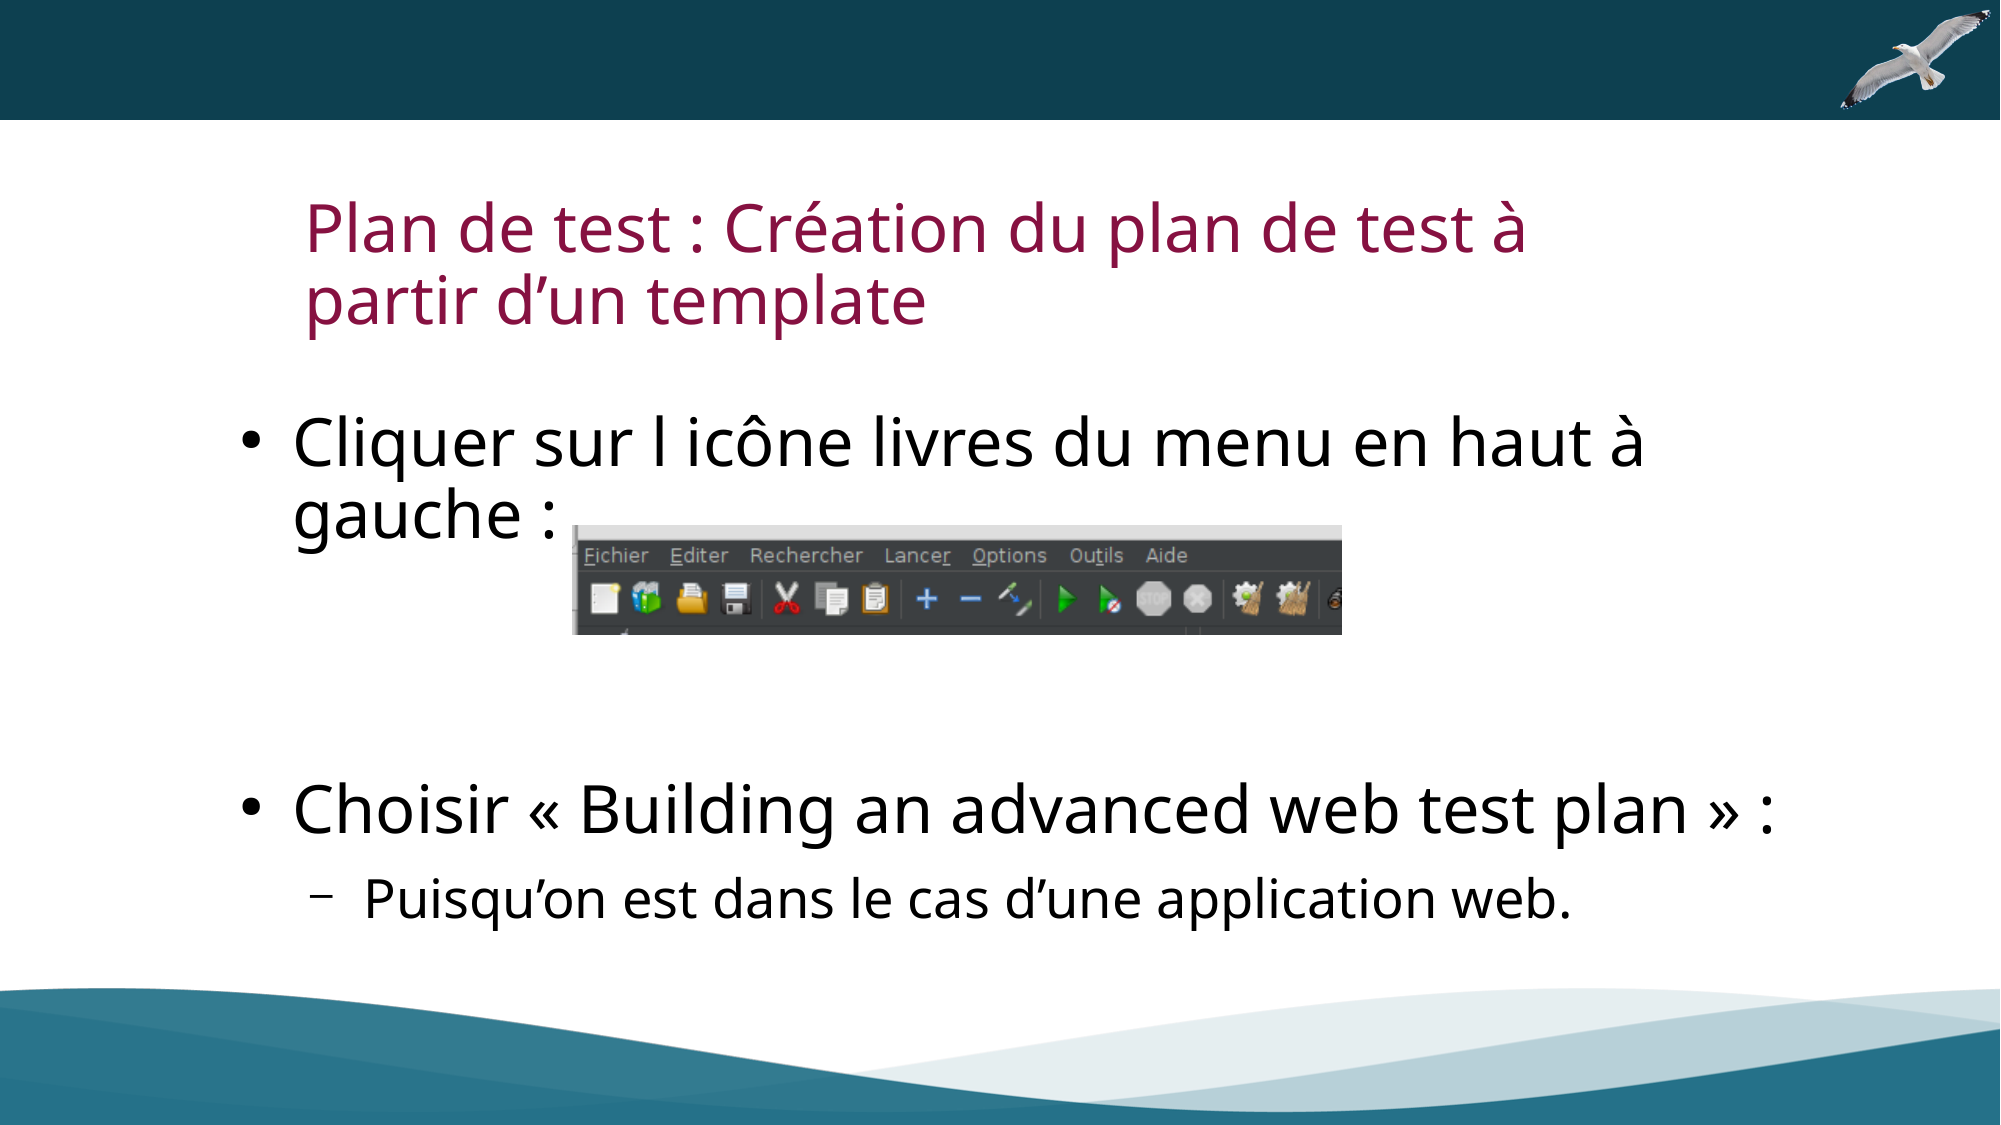

Plan de test : Création du plan de test à partir d’un template
# Cliquer sur l icône livres du menu en haut à gauche :
Choisir « Building an advanced web test plan » :
Puisqu’on est dans le cas d’une application web.